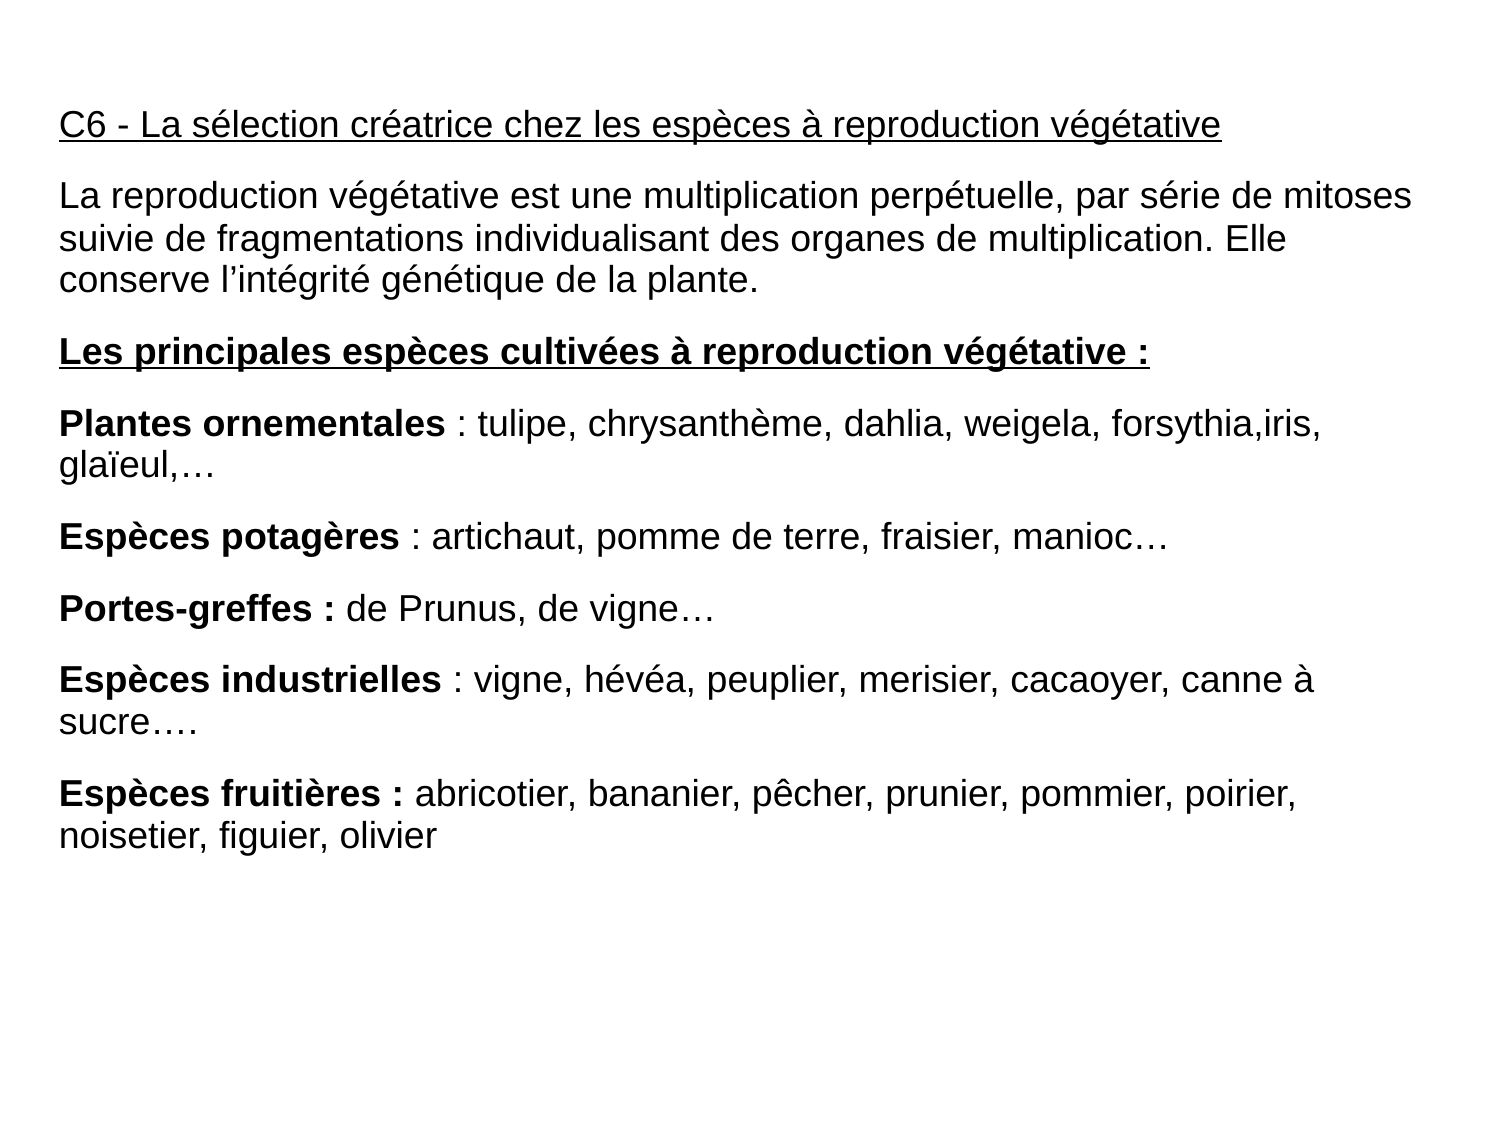

# C6 - La sélection créatrice chez les espèces à reproduction végétative
La reproduction végétative est une multiplication perpétuelle, par série de mitoses suivie de fragmentations individualisant des organes de multiplication. Elle conserve l’intégrité génétique de la plante.
Les principales espèces cultivées à reproduction végétative :
Plantes ornementales : tulipe, chrysanthème, dahlia, weigela, forsythia,iris, glaïeul,…
Espèces potagères : artichaut, pomme de terre, fraisier, manioc…
Portes-greffes : de Prunus, de vigne…
Espèces industrielles : vigne, hévéa, peuplier, merisier, cacaoyer, canne à sucre….
Espèces fruitières : abricotier, bananier, pêcher, prunier, pommier, poirier, noisetier, figuier, olivier